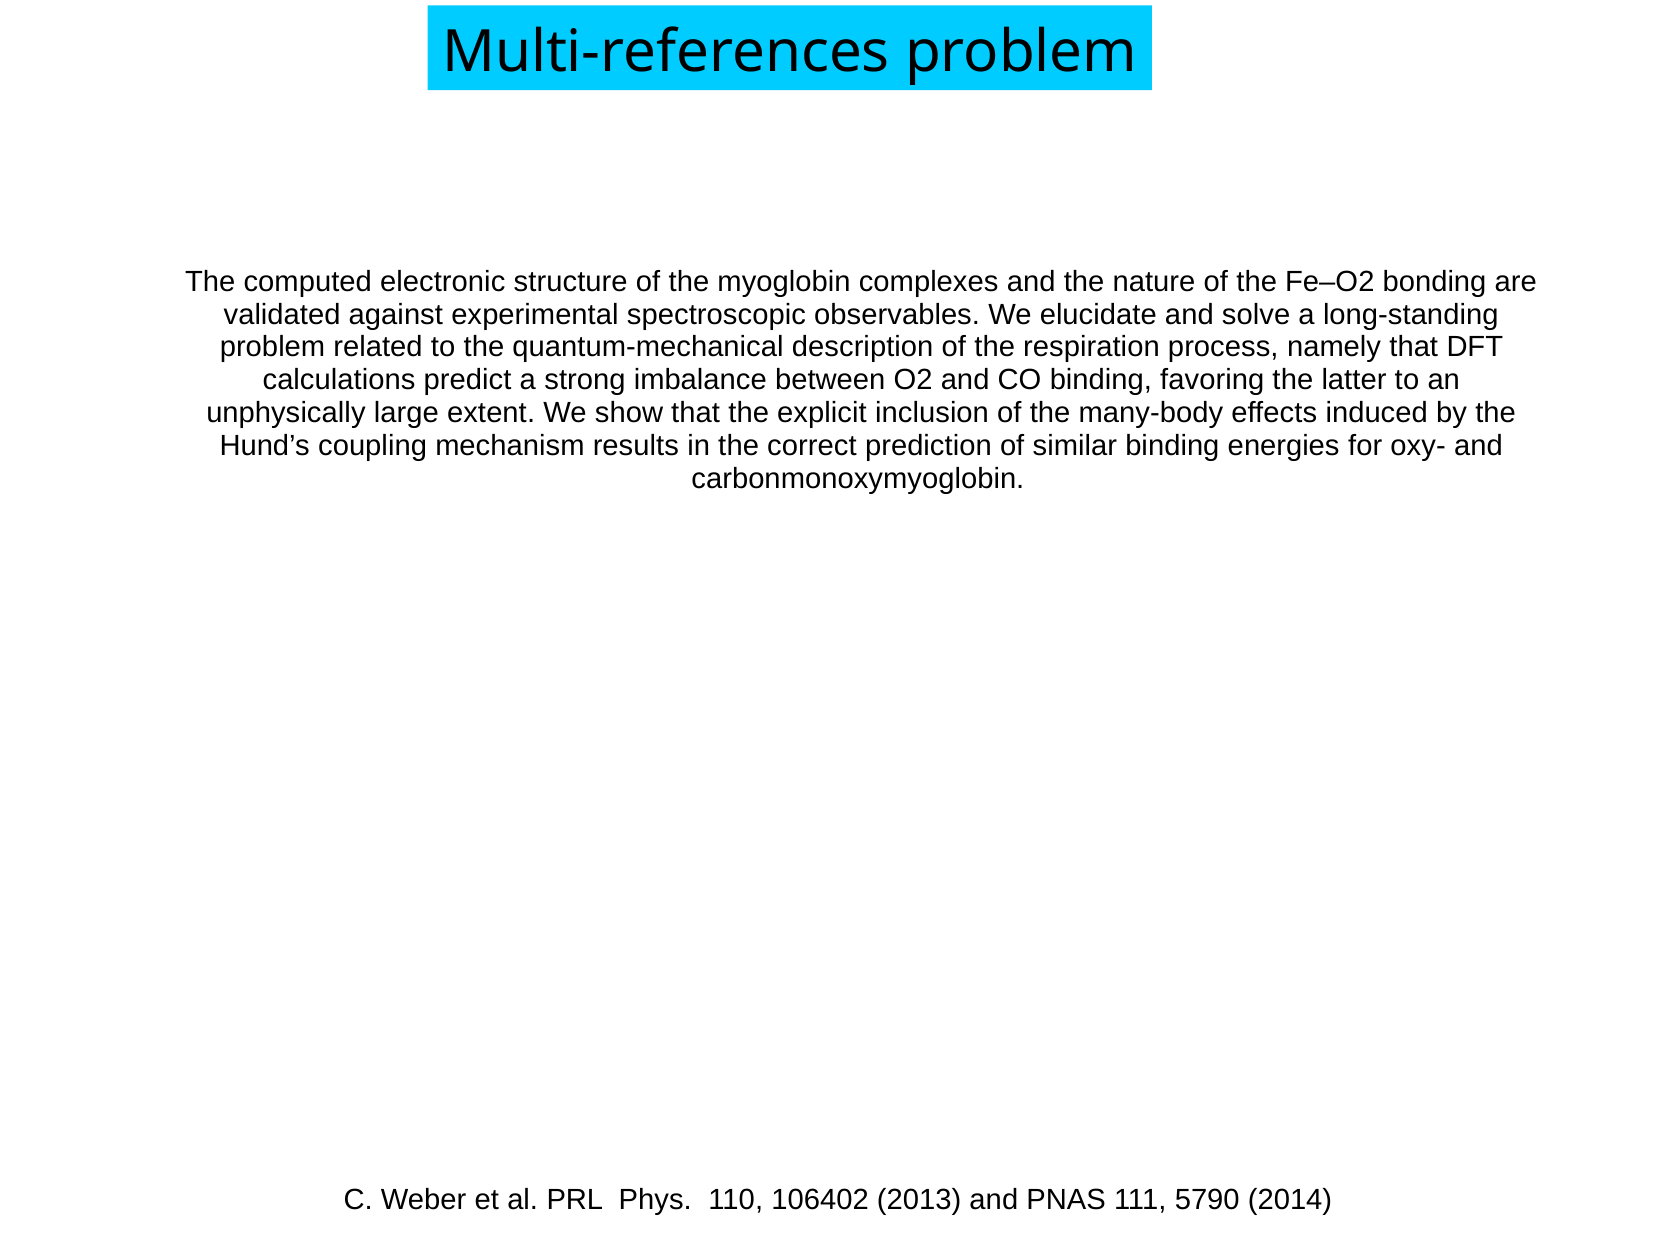

Multi-references problem
The computed electronic structure of the myoglobin complexes and the nature of the Fe–O2 bonding are validated against experimental spectroscopic observables. We elucidate and solve a long-standing problem related to the quantum-mechanical description of the respiration process, namely that DFT calculations predict a strong imbalance between O2 and CO binding, favoring the latter to an unphysically large extent. We show that the explicit inclusion of the many-body effects induced by the Hund’s coupling mechanism results in the correct prediction of similar binding energies for oxy- and carbonmonoxymyoglobin.
C. Weber et al. PRL Phys. 110, 106402 (2013) and PNAS 111, 5790 (2014)